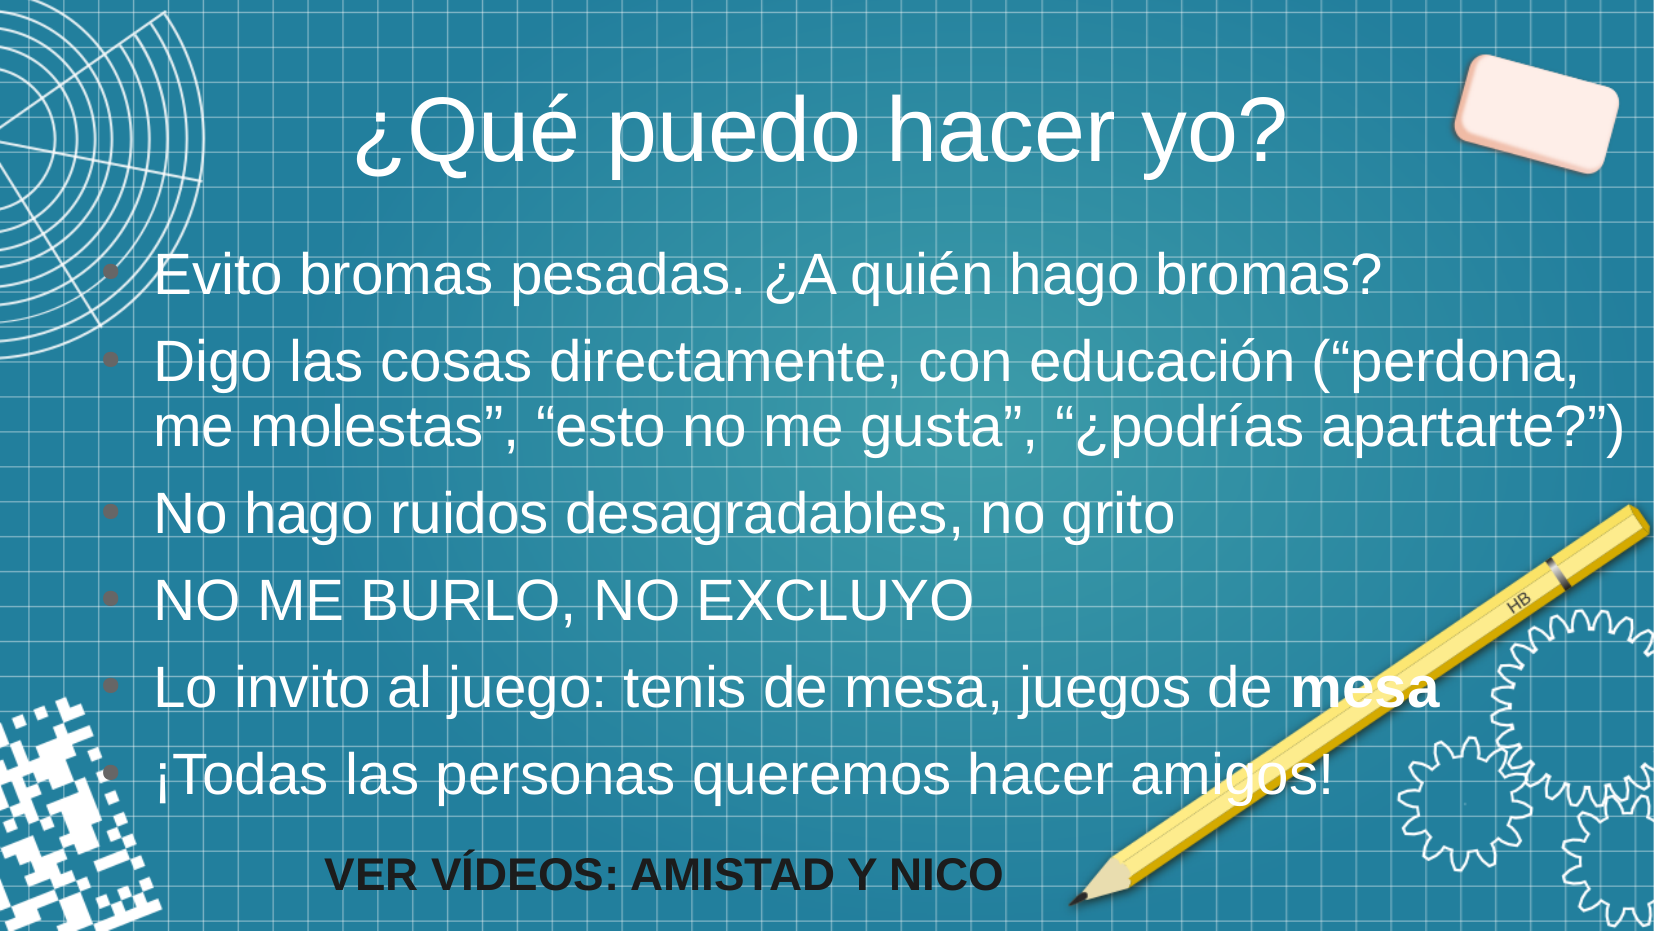

# ¿Qué puedo hacer yo?
Evito bromas pesadas. ¿A quién hago bromas?
Digo las cosas directamente, con educación (“perdona, me molestas”, “esto no me gusta”, “¿podrías apartarte?”)
No hago ruidos desagradables, no grito
NO ME BURLO, NO EXCLUYO
Lo invito al juego: tenis de mesa, juegos de mesa
¡Todas las personas queremos hacer amigos!
VER VÍDEOS: AMISTAD Y NICO